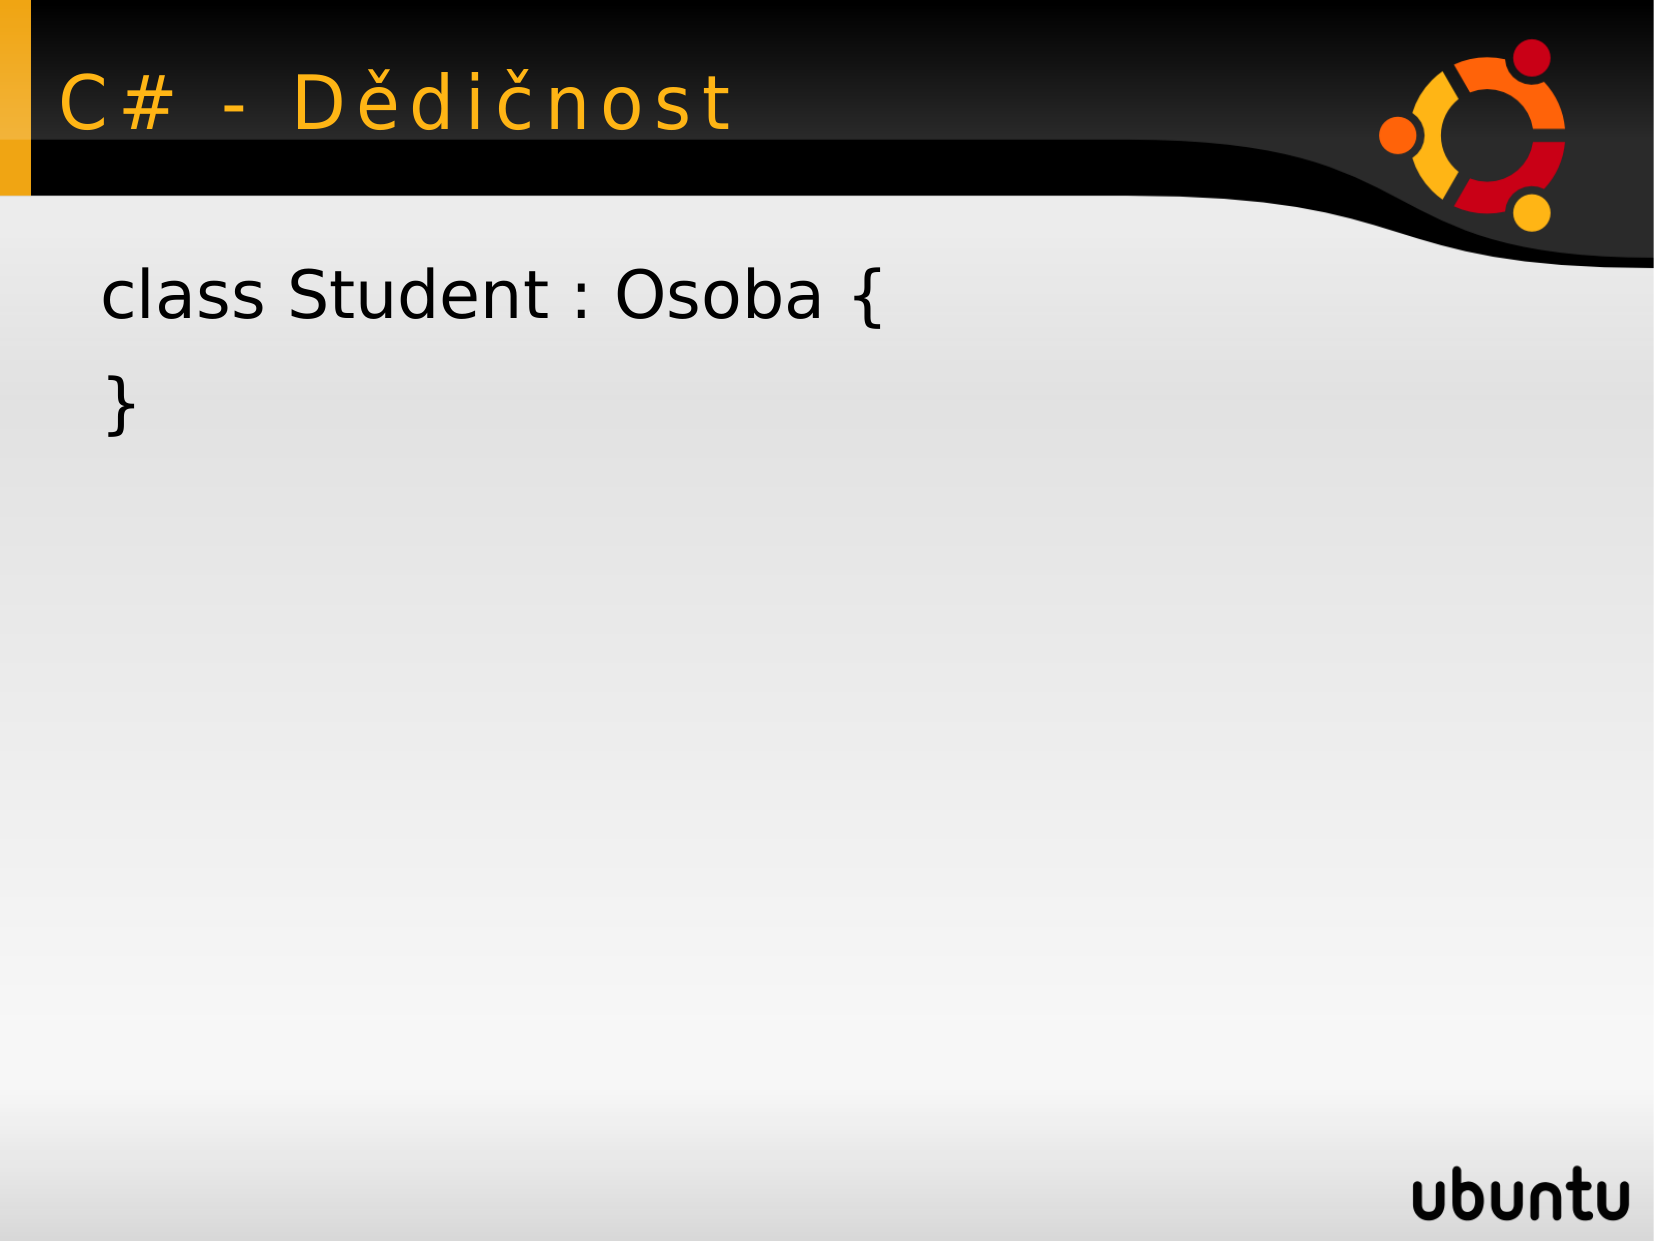

# C# - Dědičnost
class Student : Osoba {
}